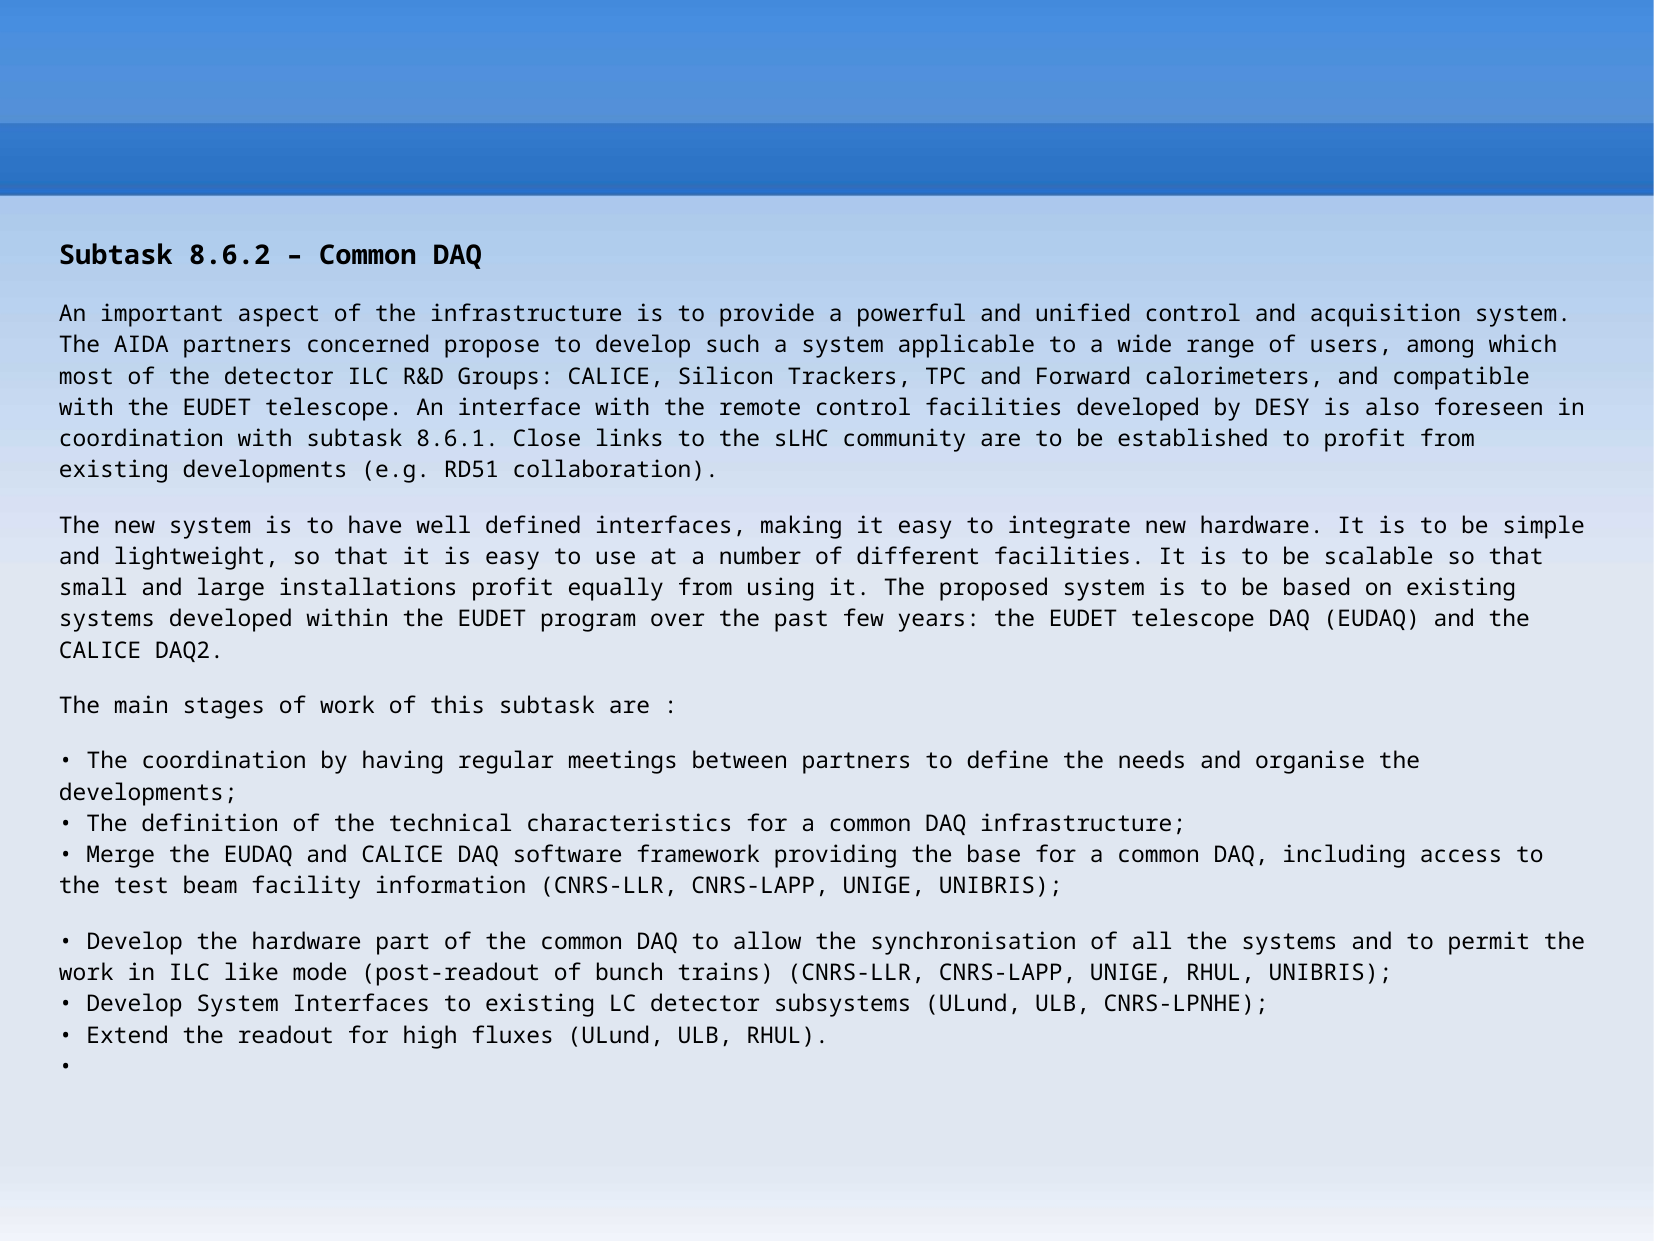

#
Subtask 8.6.2 – Common DAQ
An important aspect of the infrastructure is to provide a powerful and unified control and acquisition system. The AIDA partners concerned propose to develop such a system applicable to a wide range of users, among which most of the detector ILC R&D Groups: CALICE, Silicon Trackers, TPC and Forward calorimeters, and compatible with the EUDET telescope. An interface with the remote control facilities developed by DESY is also foreseen in coordination with subtask 8.6.1. Close links to the sLHC community are to be established to profit from existing developments (e.g. RD51 collaboration).
The new system is to have well defined interfaces, making it easy to integrate new hardware. It is to be simple and lightweight, so that it is easy to use at a number of different facilities. It is to be scalable so that small and large installations profit equally from using it. The proposed system is to be based on existing systems developed within the EUDET program over the past few years: the EUDET telescope DAQ (EUDAQ) and the CALICE DAQ2.
The main stages of work of this subtask are :
• The coordination by having regular meetings between partners to define the needs and organise the developments;
• The definition of the technical characteristics for a common DAQ infrastructure;
• Merge the EUDAQ and CALICE DAQ software framework providing the base for a common DAQ, including access to the test beam facility information (CNRS-LLR, CNRS-LAPP, UNIGE, UNIBRIS);
• Develop the hardware part of the common DAQ to allow the synchronisation of all the systems and to permit the work in ILC like mode (post-readout of bunch trains) (CNRS-LLR, CNRS-LAPP, UNIGE, RHUL, UNIBRIS);
• Develop System Interfaces to existing LC detector subsystems (ULund, ULB, CNRS-LPNHE);
• Extend the readout for high fluxes (ULund, ULB, RHUL).
•